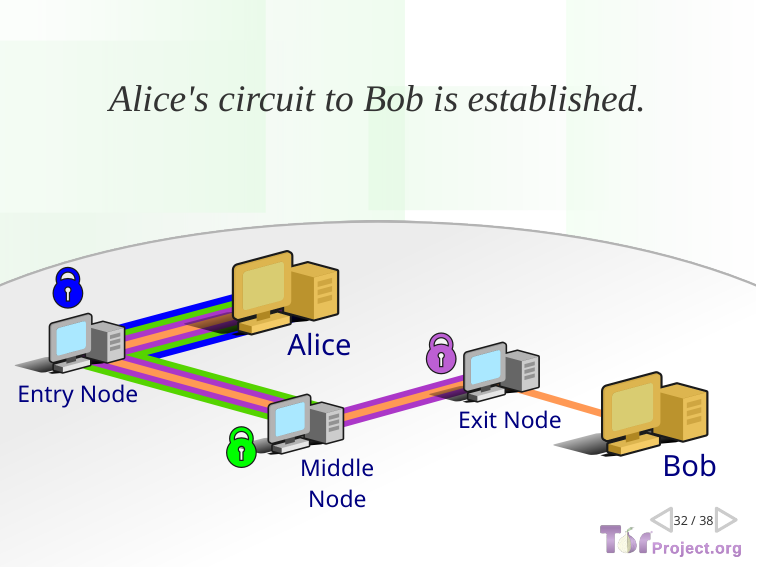

Alice's circuit to Bob is established.
Alice
Entry Node
Exit Node
Bob
Middle Node